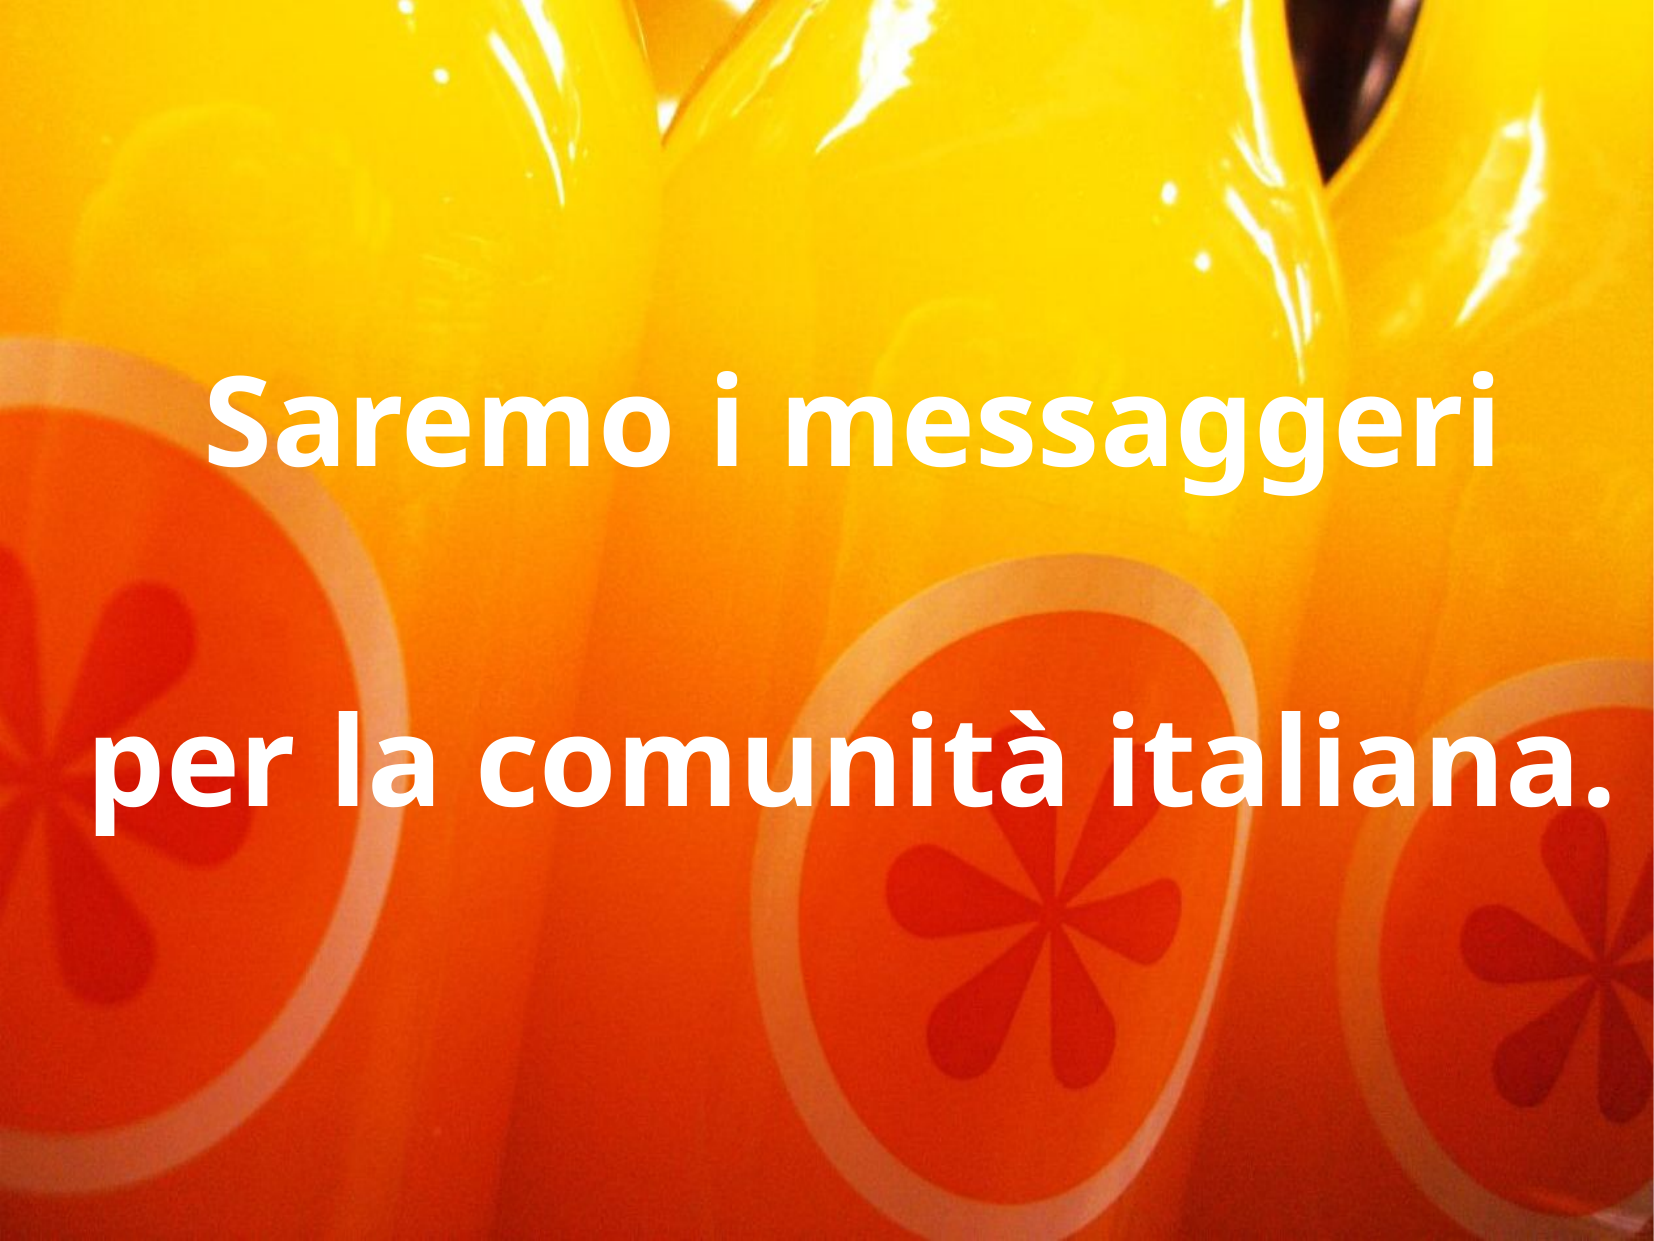

Saremo i messaggeri
per la comunità italiana.